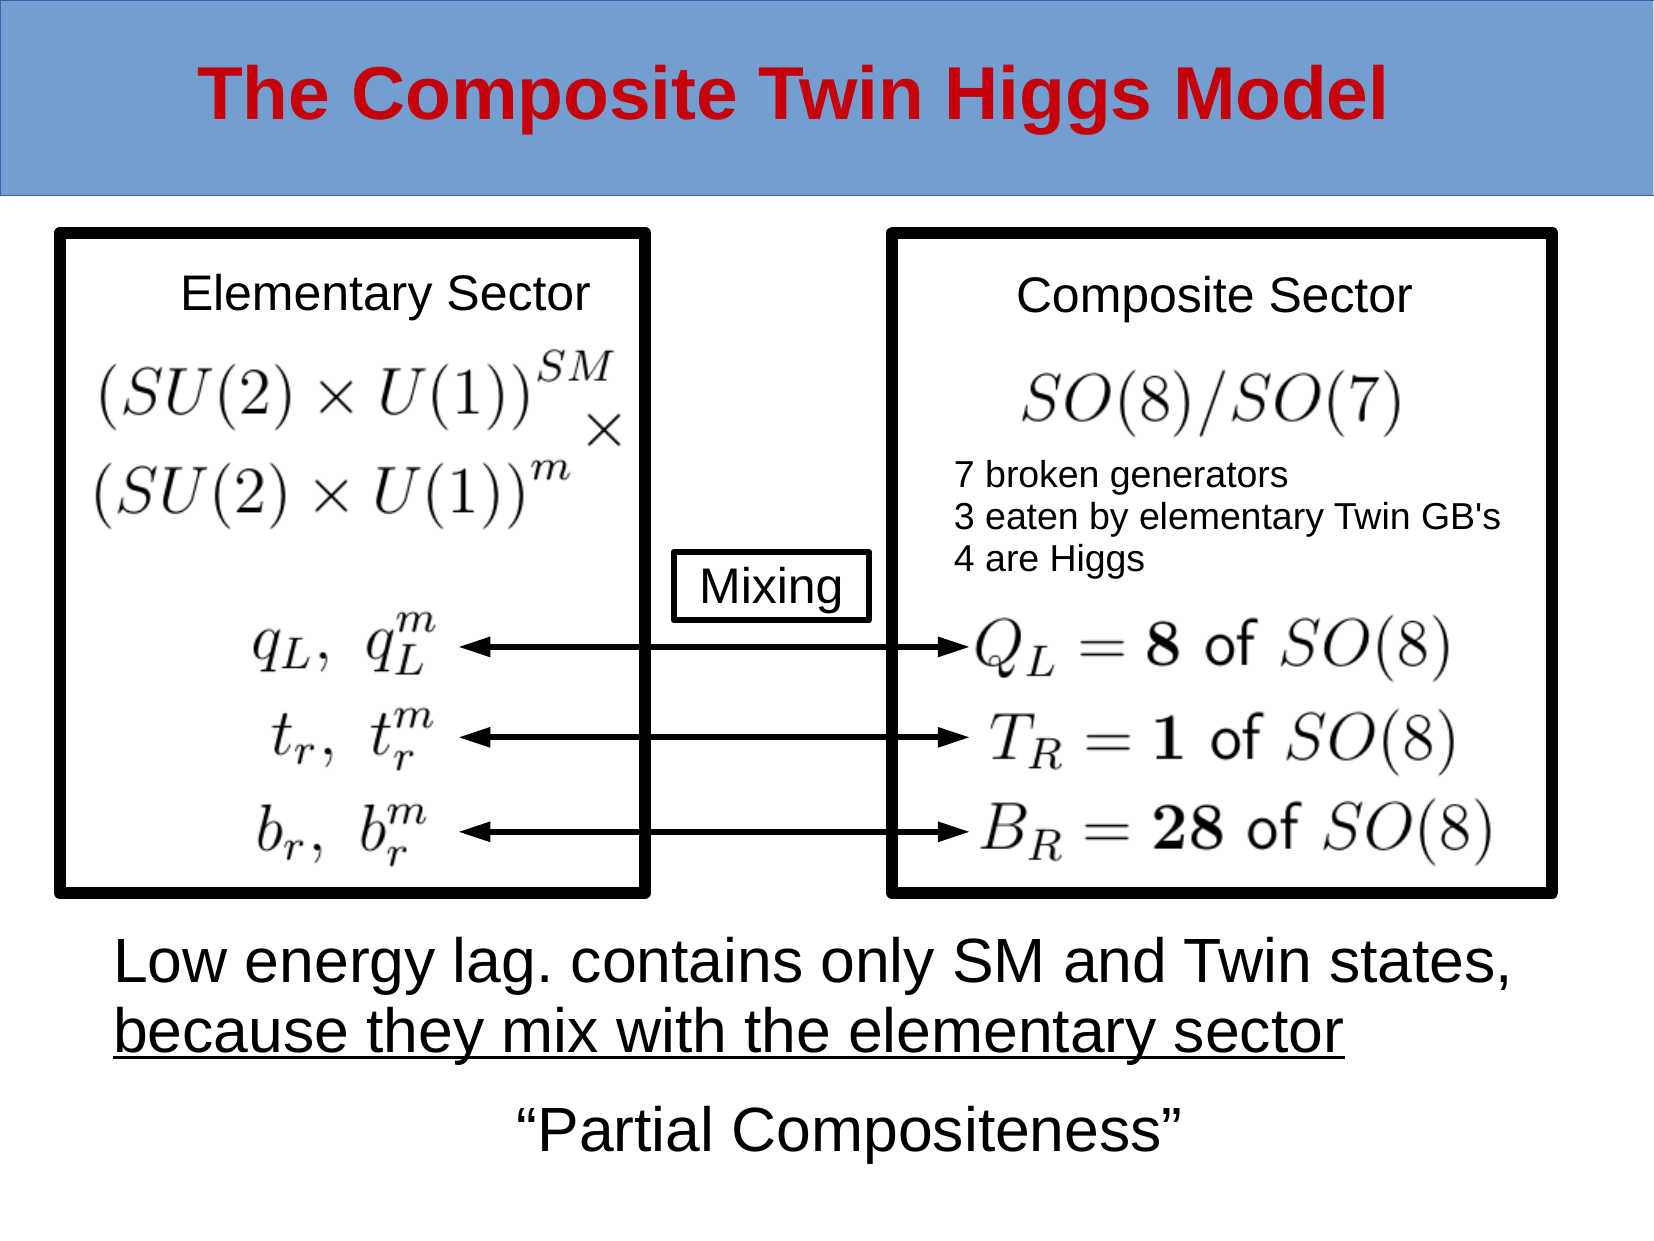

# The Composite Twin Higgs Model
Elementary Sector
Composite Sector
7 broken generators
3 eaten by elementary Twin GB's
4 are Higgs
Mixing
Low energy lag. contains only SM and Twin states, because they mix with the elementary sector
“Partial Compositeness”